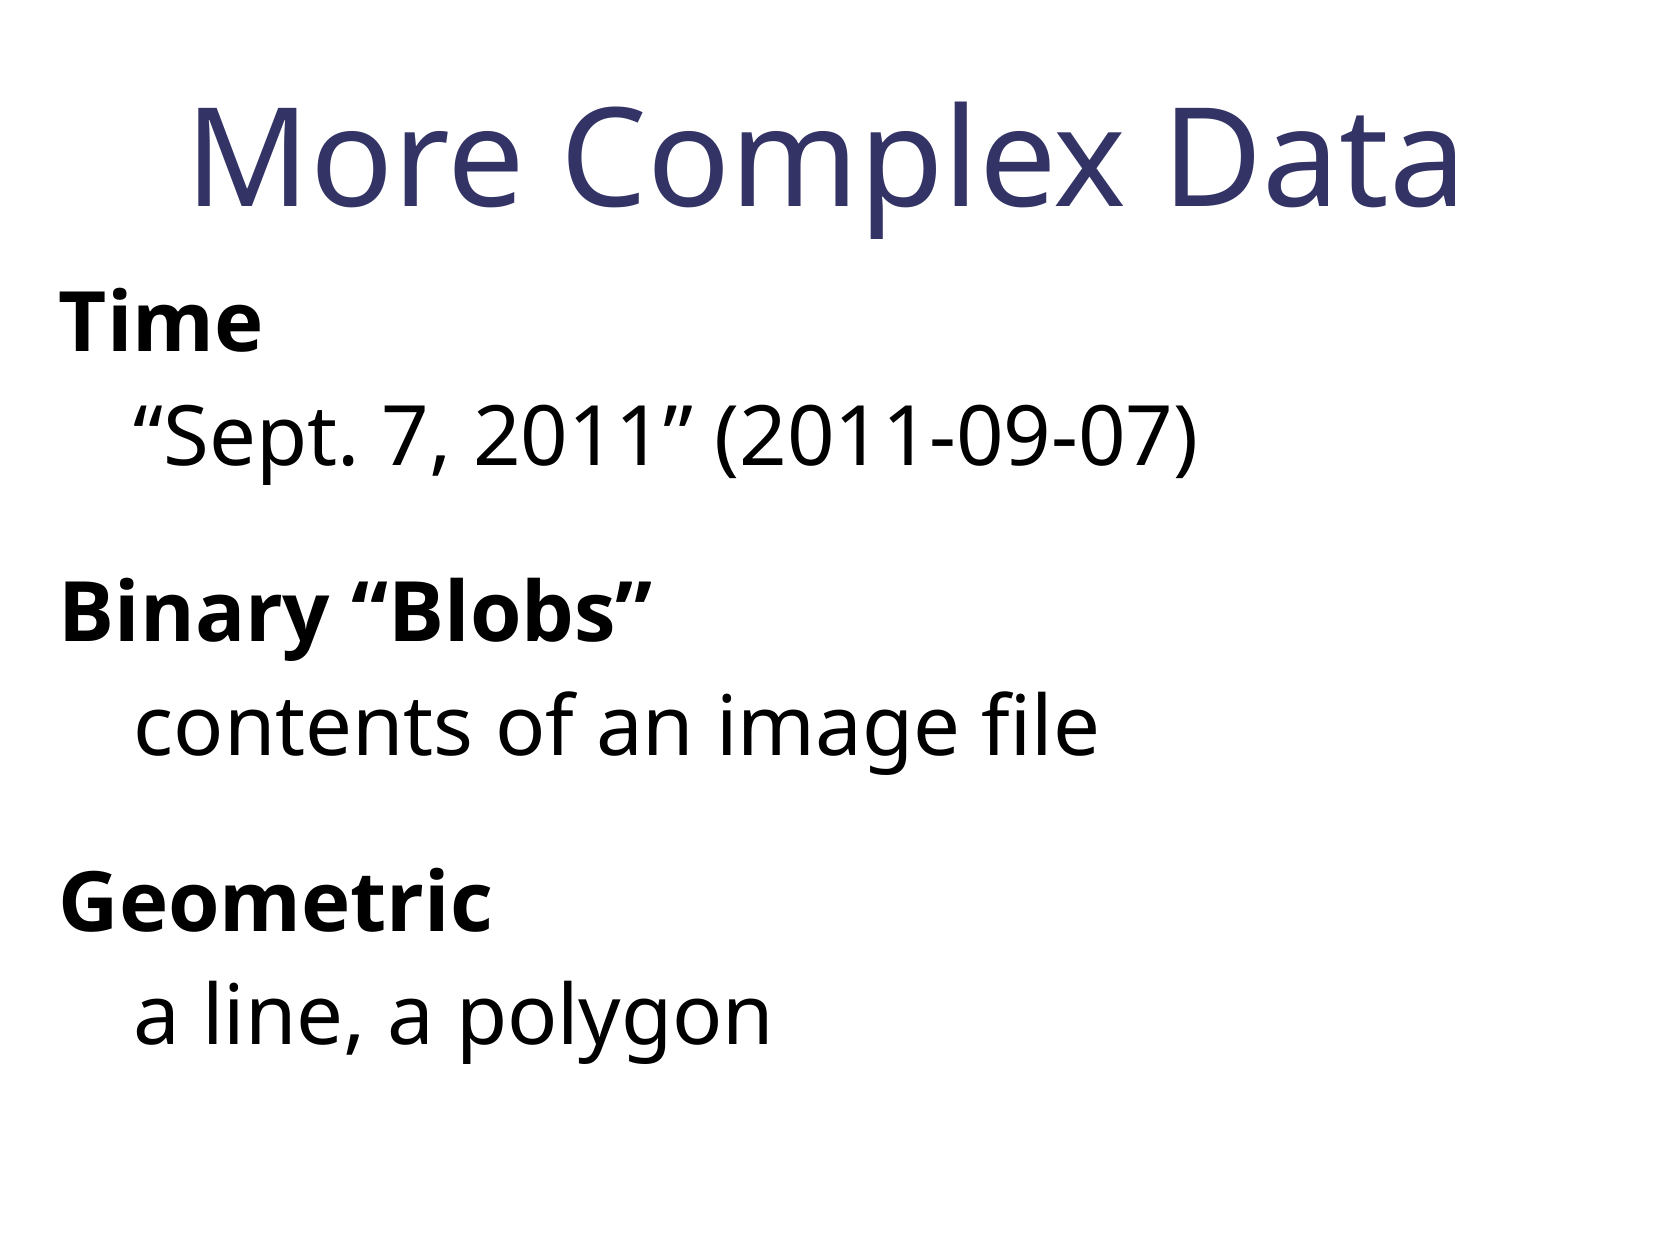

# More Complex Data
Time
	“Sept. 7, 2011” (2011-09-07)
Binary “Blobs”
	contents of an image file
Geometric
	a line, a polygon